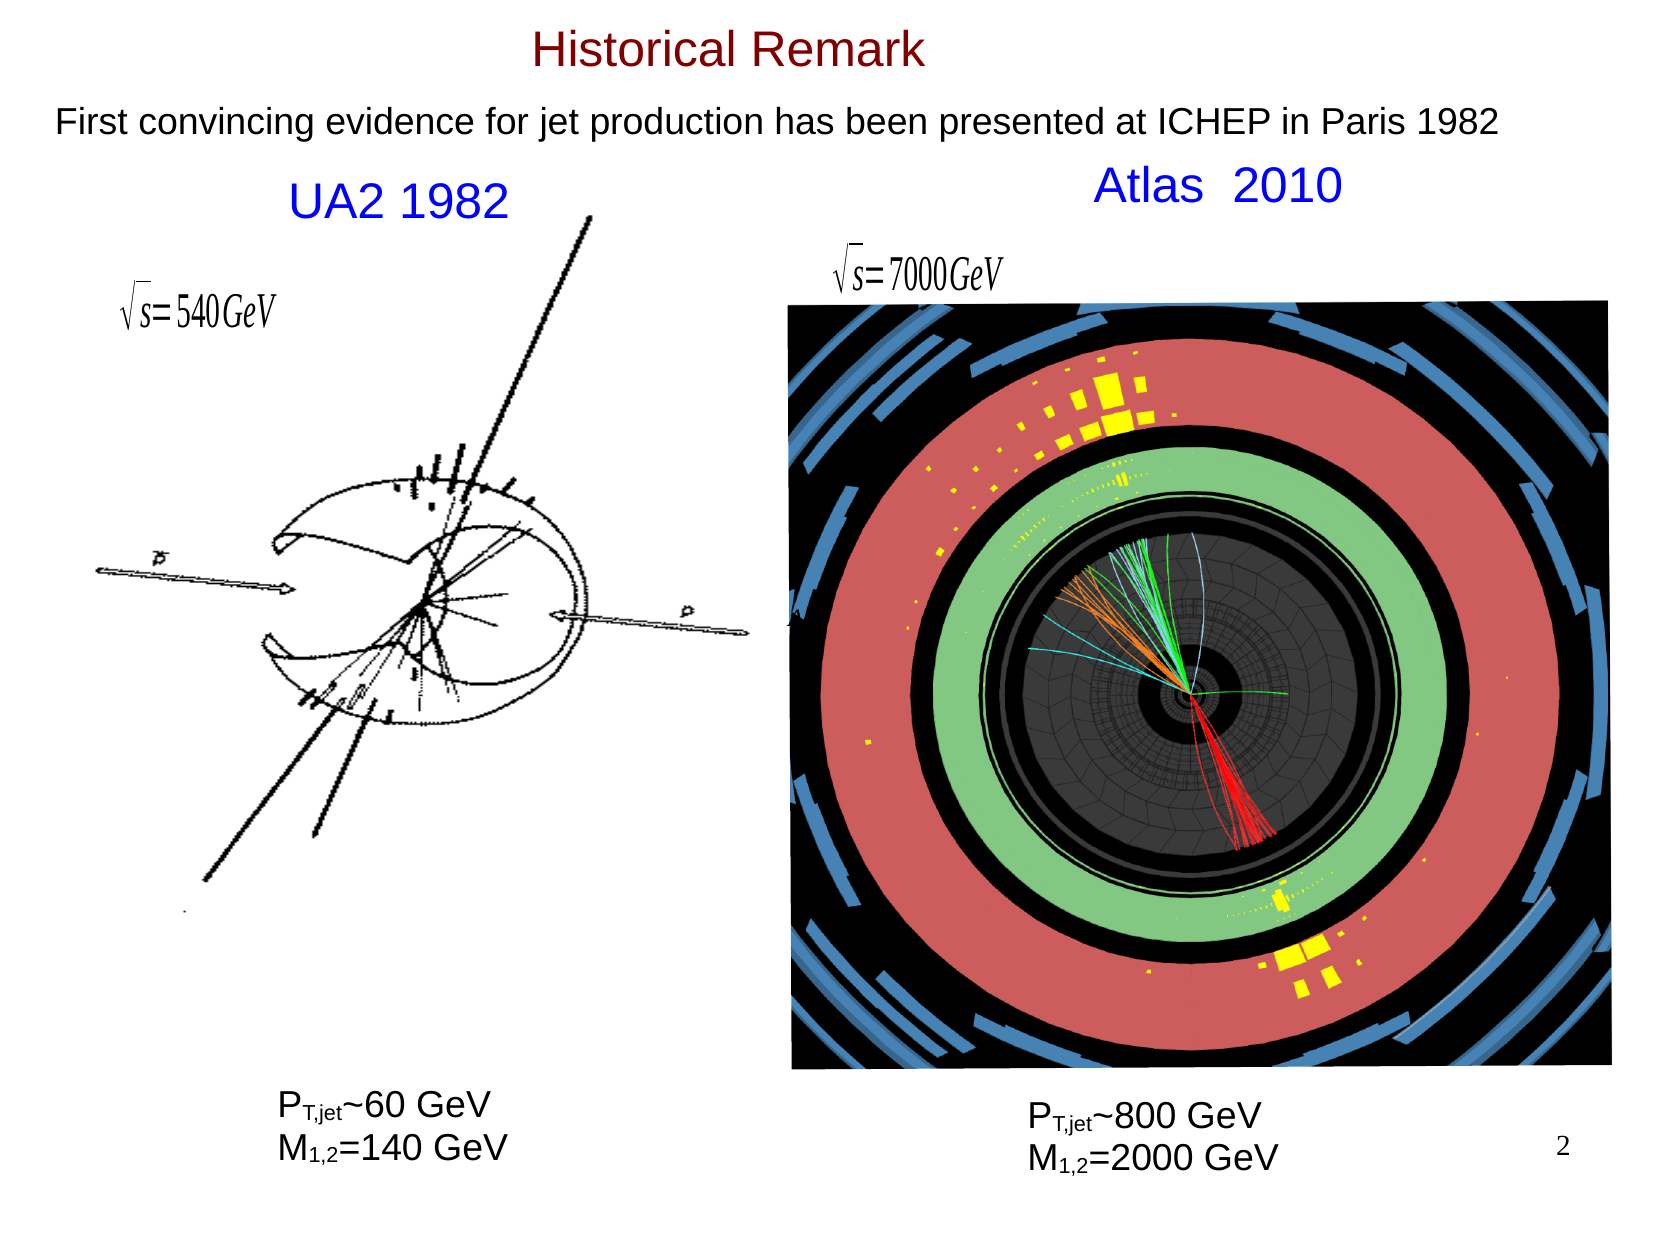

Historical Remark
First convincing evidence for jet production has been presented at ICHEP in Paris 1982
Atlas 2010
UA2 1982
PT,jet~60 GeV
M1,2=140 GeV
PT,jet~800 GeV
M1,2=2000 GeV
2